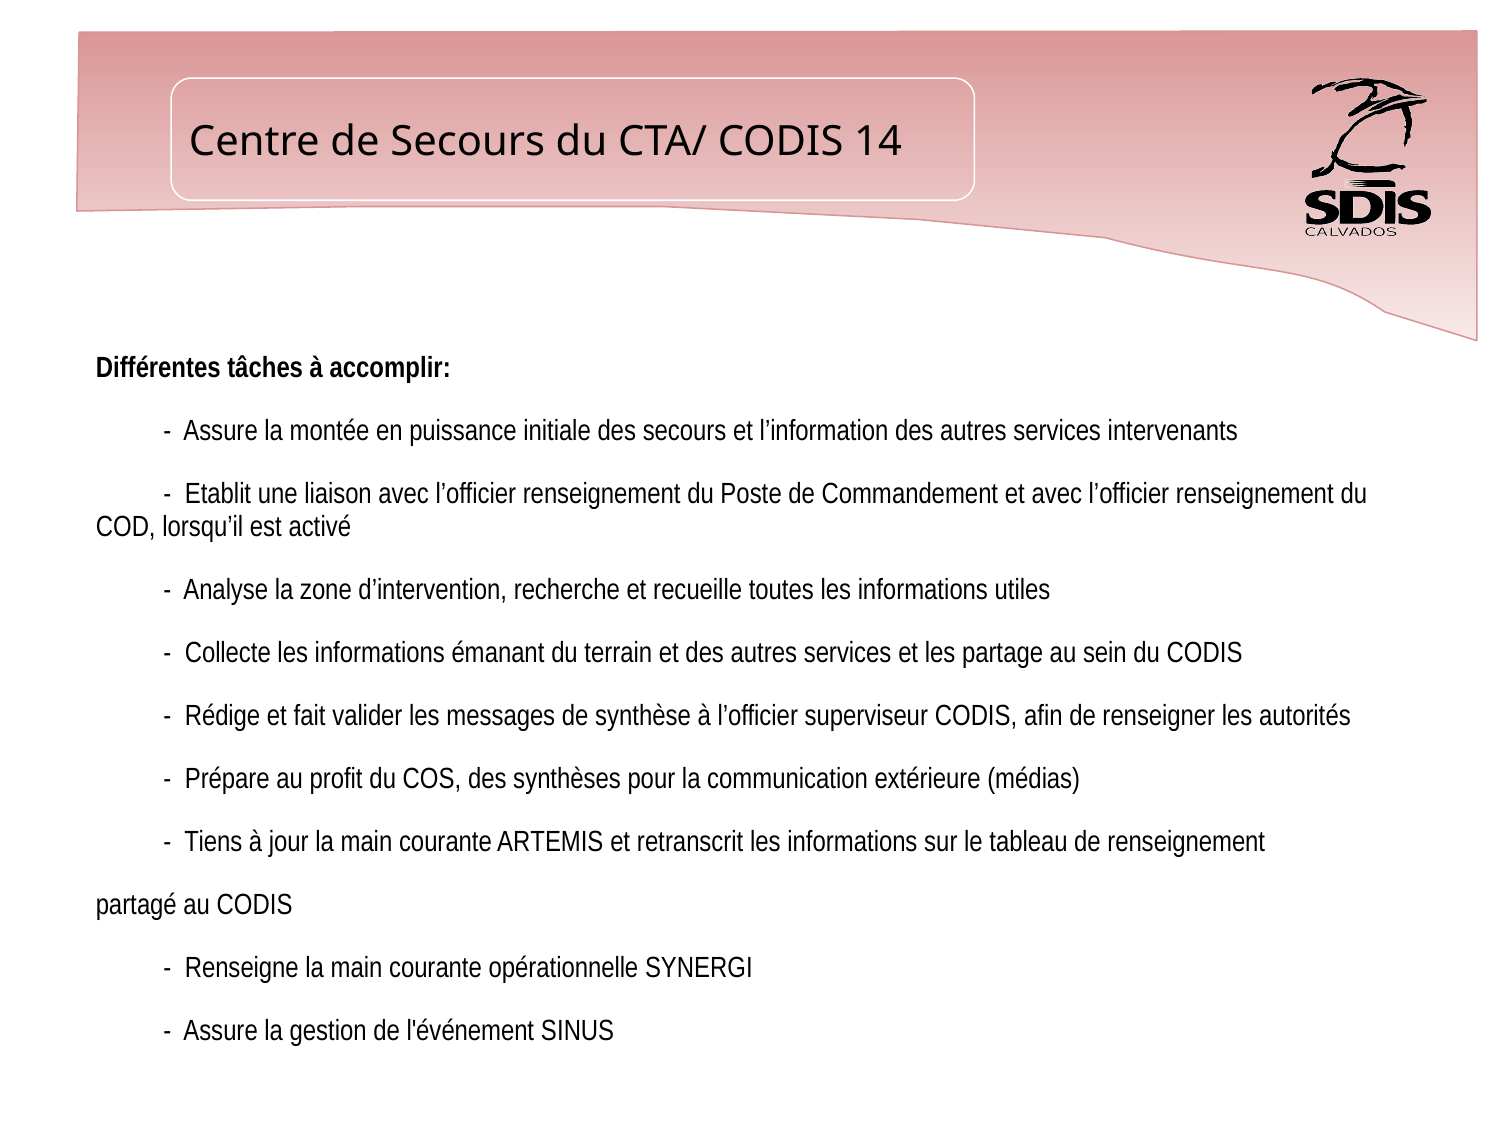

Centre de Secours du CTA/ CODIS 14
Différentes tâches à accomplir:
 - Assure la montée en puissance initiale des secours et l’information des autres services intervenants
 - Etablit une liaison avec l’officier renseignement du Poste de Commandement et avec l’officier renseignement du COD, lorsqu’il est activé
 - Analyse la zone d’intervention, recherche et recueille toutes les informations utiles
 - Collecte les informations émanant du terrain et des autres services et les partage au sein du CODIS
 - Rédige et fait valider les messages de synthèse à l’officier superviseur CODIS, afin de renseigner les autorités
 - Prépare au profit du COS, des synthèses pour la communication extérieure (médias)
 - Tiens à jour la main courante ARTEMIS et retranscrit les informations sur le tableau de renseignement
partagé au CODIS
 - Renseigne la main courante opérationnelle SYNERGI
 - Assure la gestion de l'événement SINUS